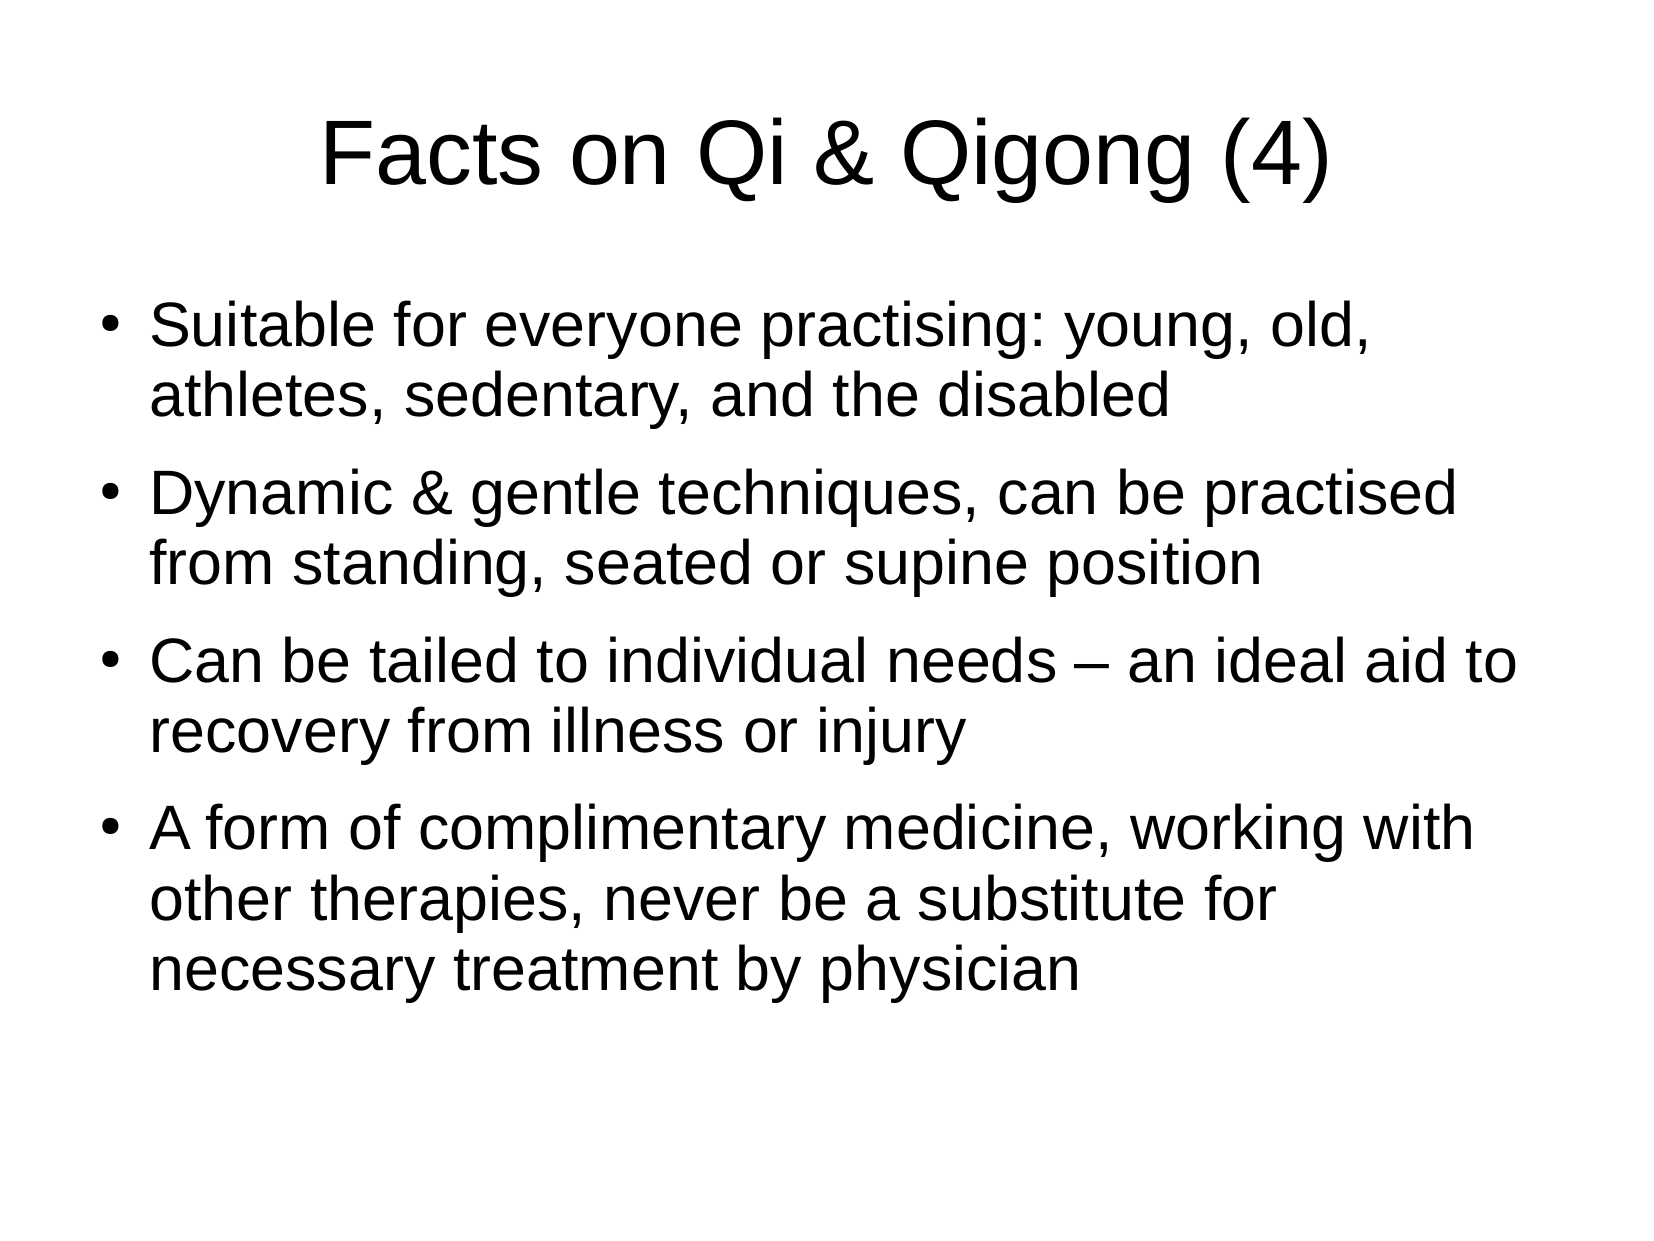

# Facts on Qi & Qigong (4)
Suitable for everyone practising: young, old, athletes, sedentary, and the disabled
Dynamic & gentle techniques, can be practised from standing, seated or supine position
Can be tailed to individual needs – an ideal aid to recovery from illness or injury
A form of complimentary medicine, working with other therapies, never be a substitute for necessary treatment by physician